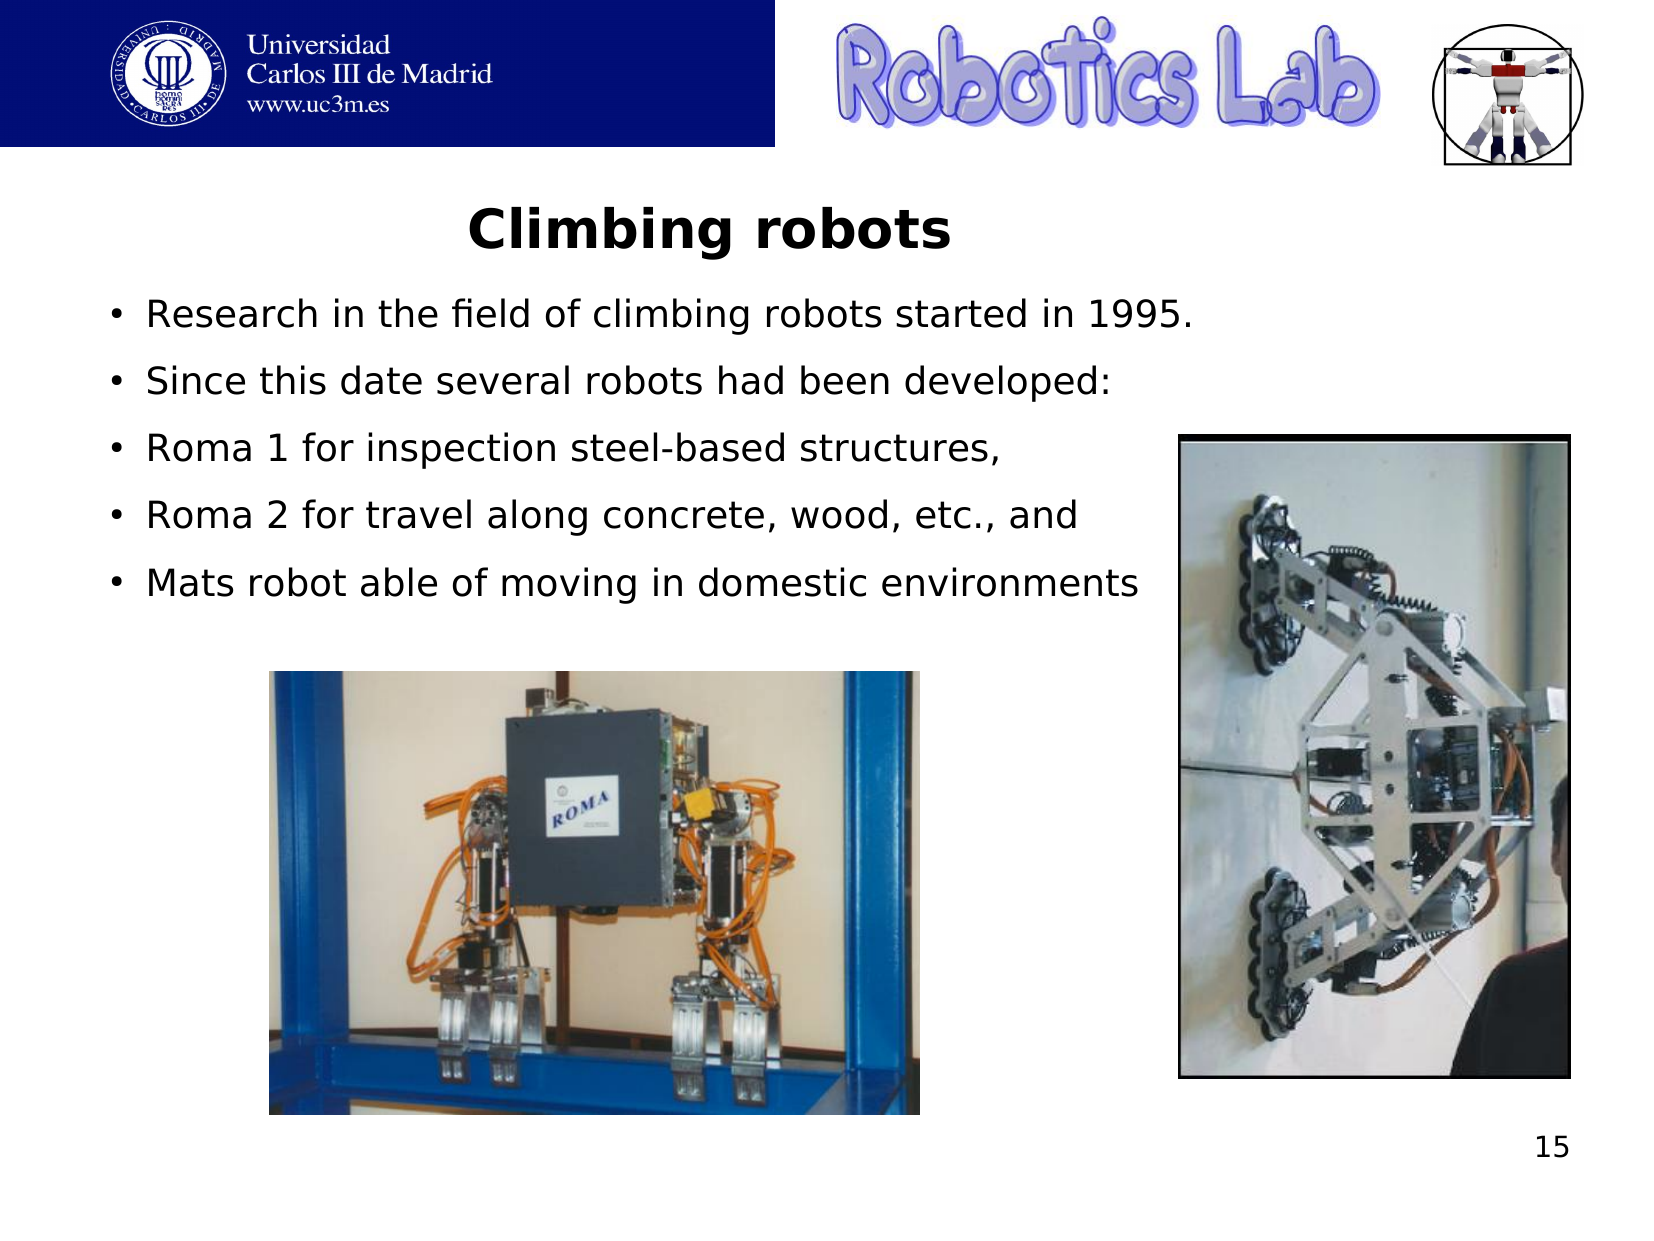

# Estructura Interdisciplinar e Internacional
Robotics Lab
Climbing robots
Research in the field of climbing robots started in 1995.
Since this date several robots had been developed:
Roma 1 for inspection steel-based structures,
Roma 2 for travel along concrete, wood, etc., and
Mats robot able of moving in domestic environments
15